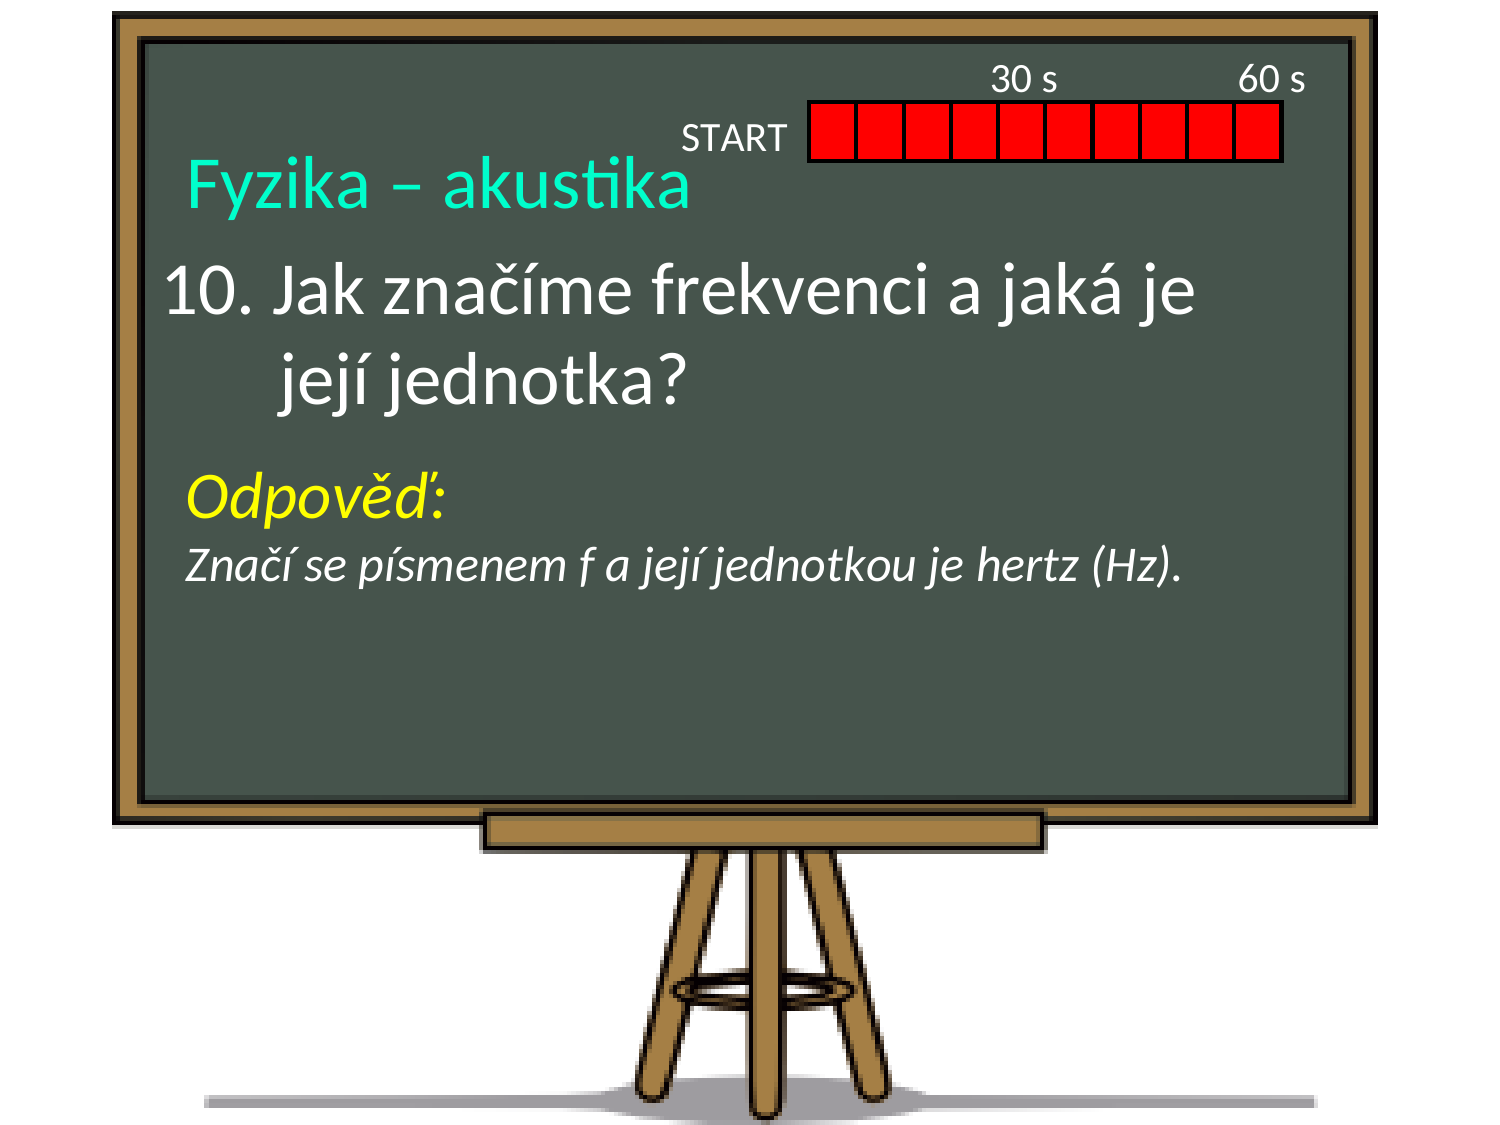

30 s
60 s
START
Fyzika – akustika
10. Jak značíme frekvenci a jaká je
 její jednotka?
Odpověď:
Značí se písmenem f a její jednotkou je hertz (Hz).